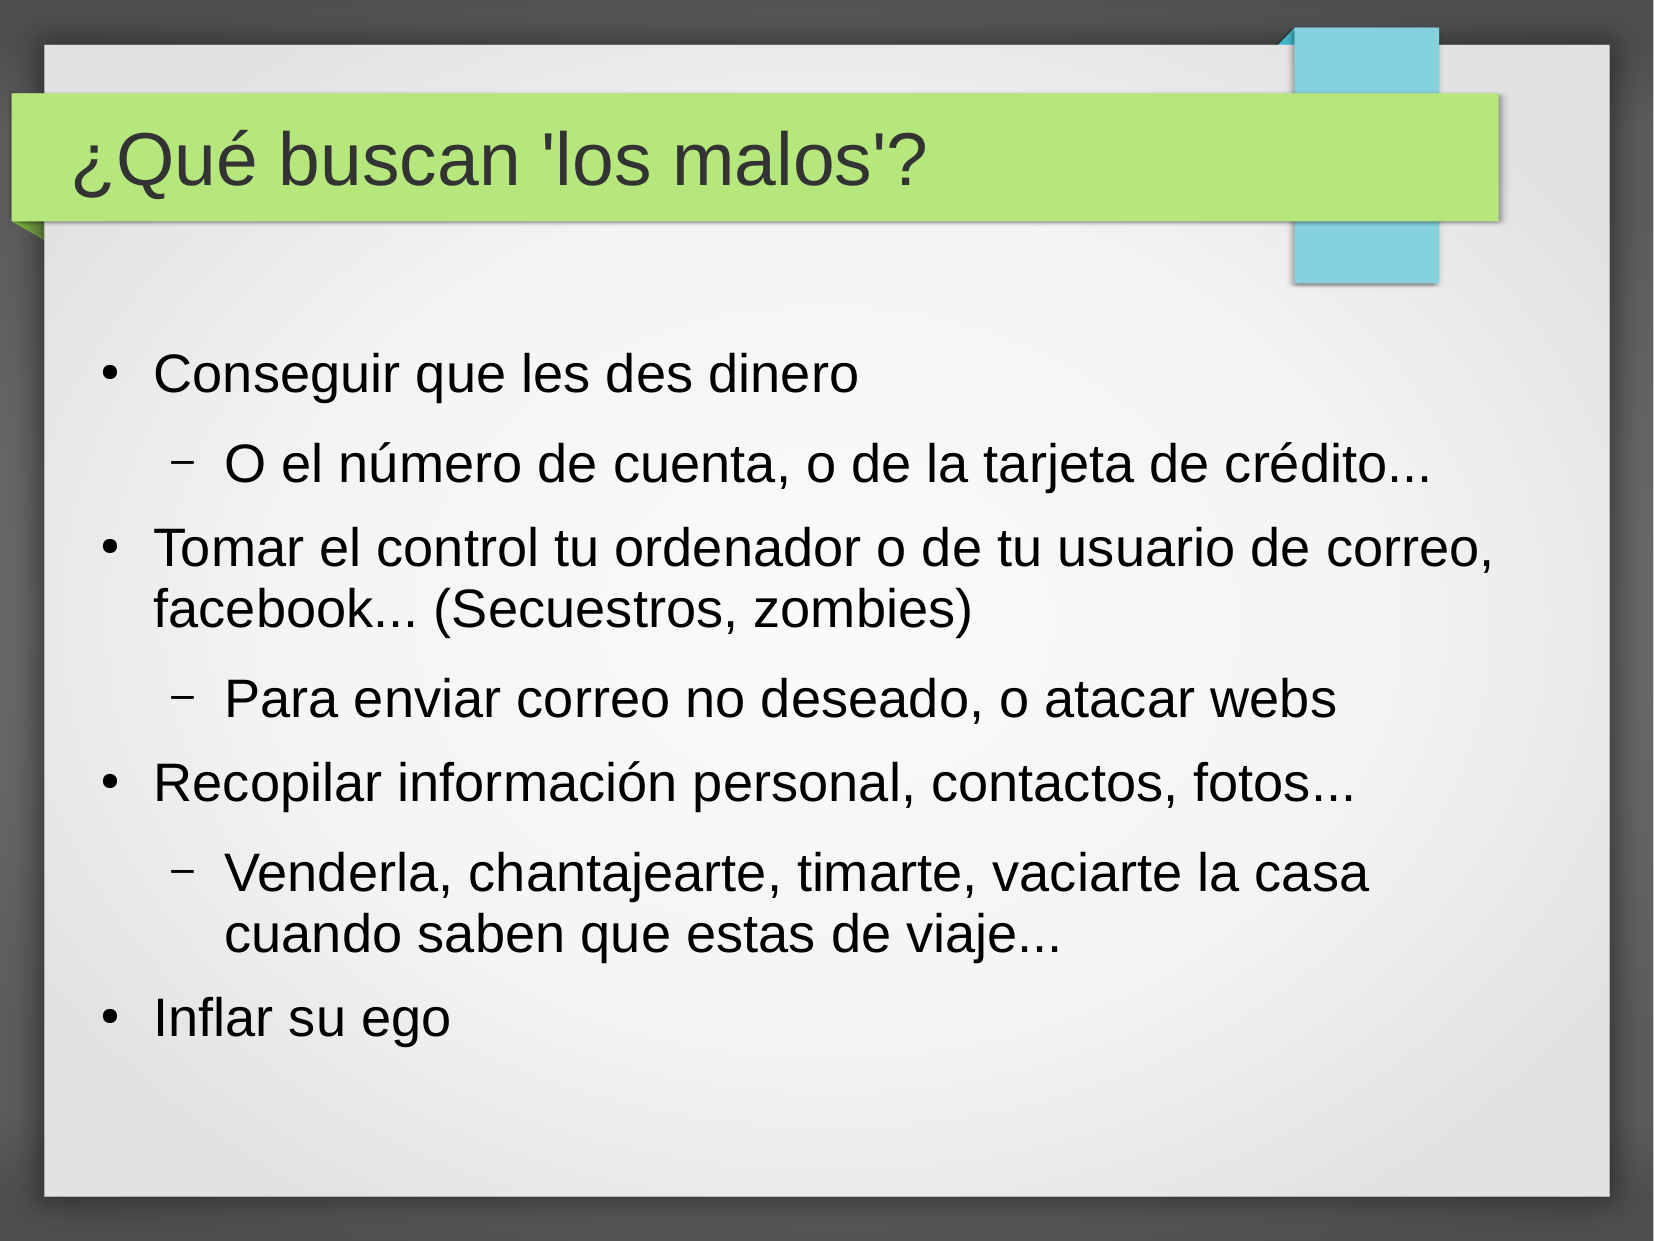

# ¿Qué buscan 'los malos'?
Conseguir que les des dinero
O el número de cuenta, o de la tarjeta de crédito...
Tomar el control tu ordenador o de tu usuario de correo, facebook... (Secuestros, zombies)
Para enviar correo no deseado, o atacar webs
Recopilar información personal, contactos, fotos...
Venderla, chantajearte, timarte, vaciarte la casa cuando saben que estas de viaje...
Inflar su ego